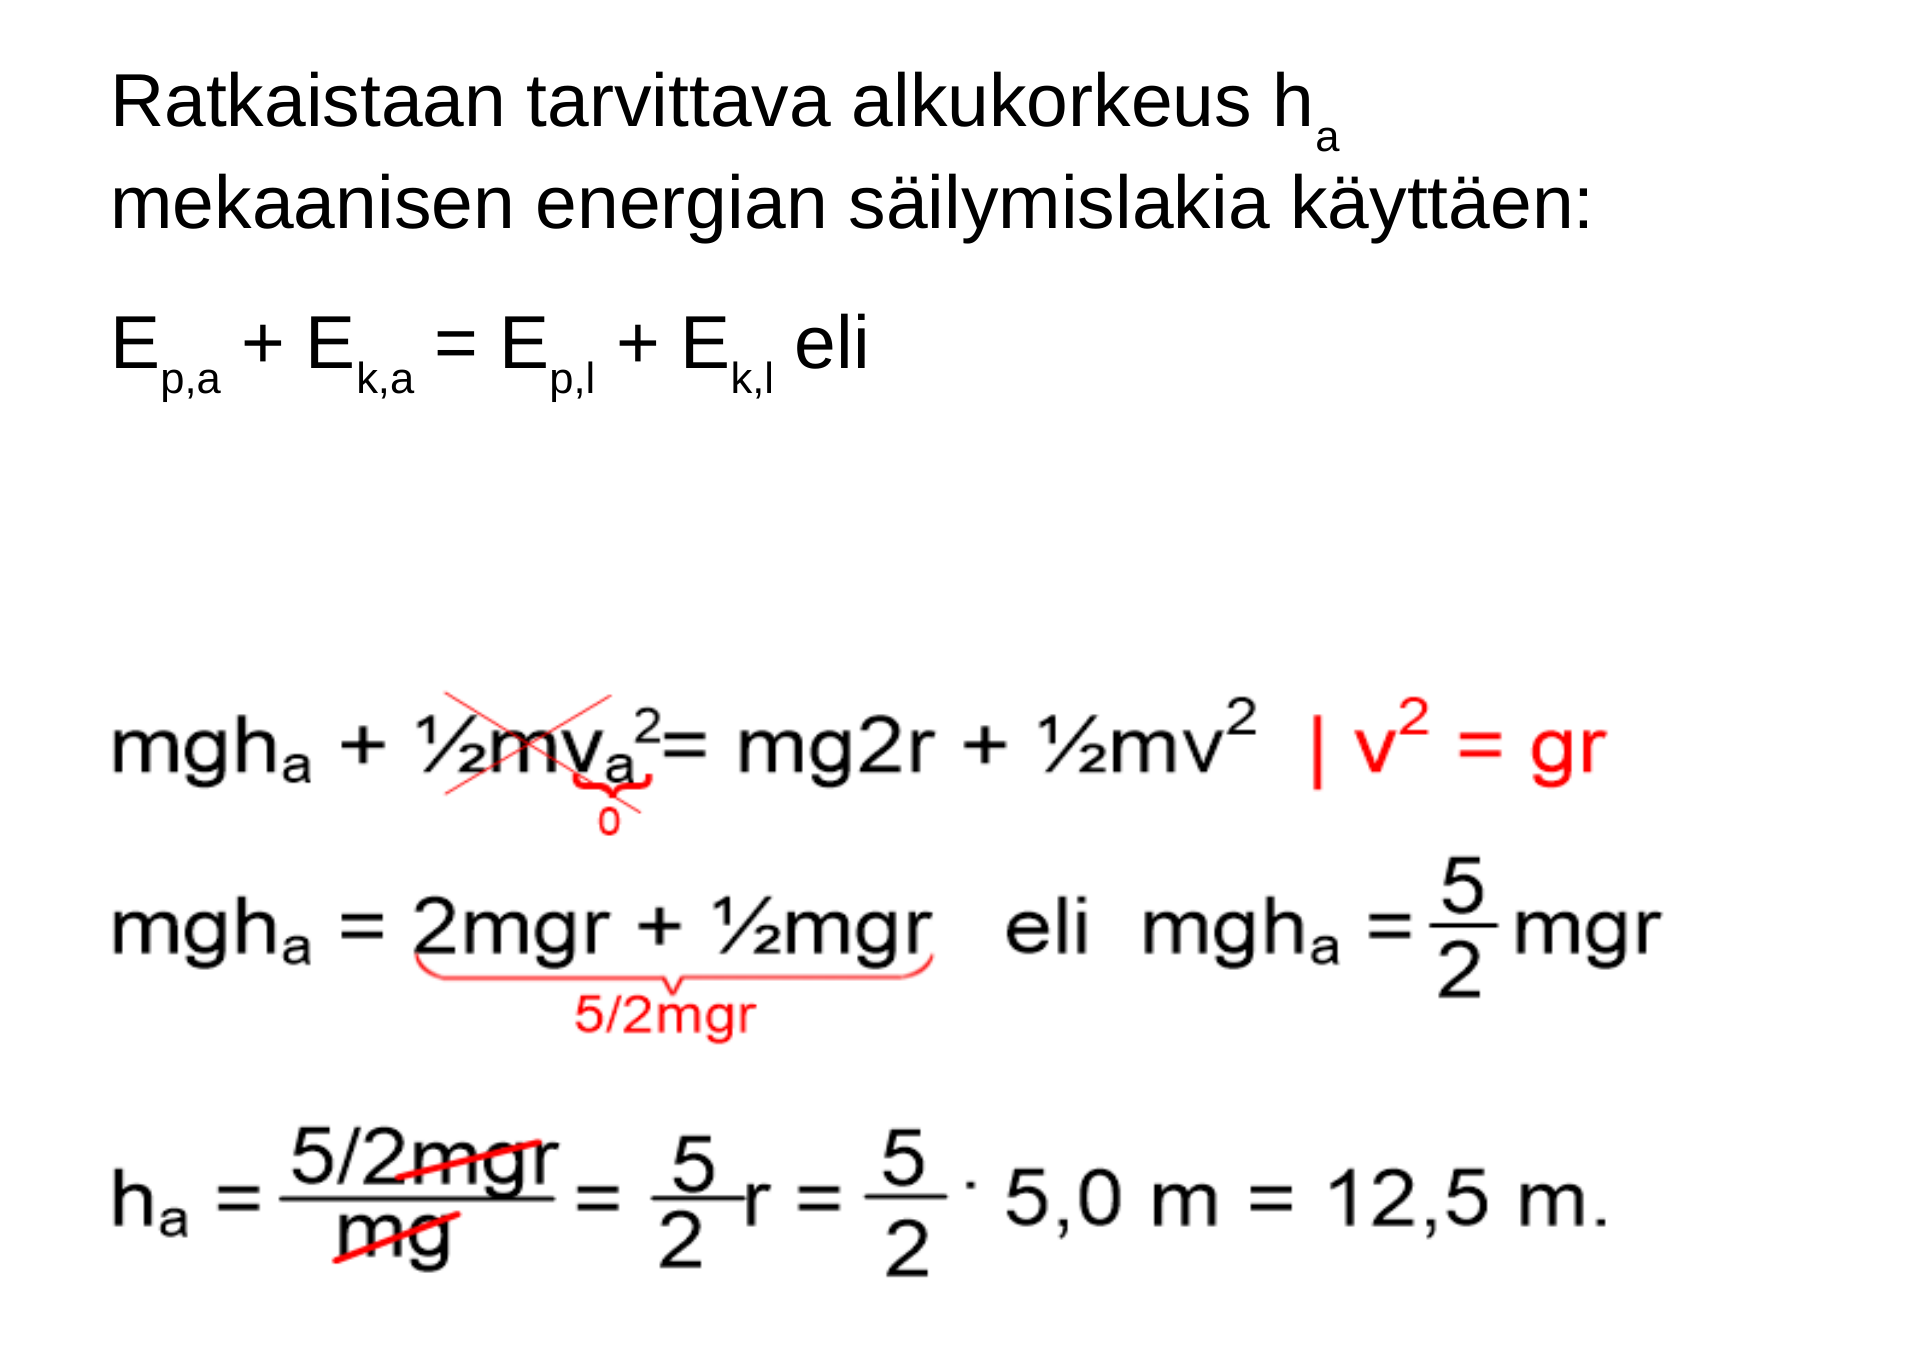

Ratkaistaan tarvittava alkukorkeus ha mekaanisen energian säilymislakia käyttäen:
Ep,a + Ek,a = Ep,l + Ek,l eli